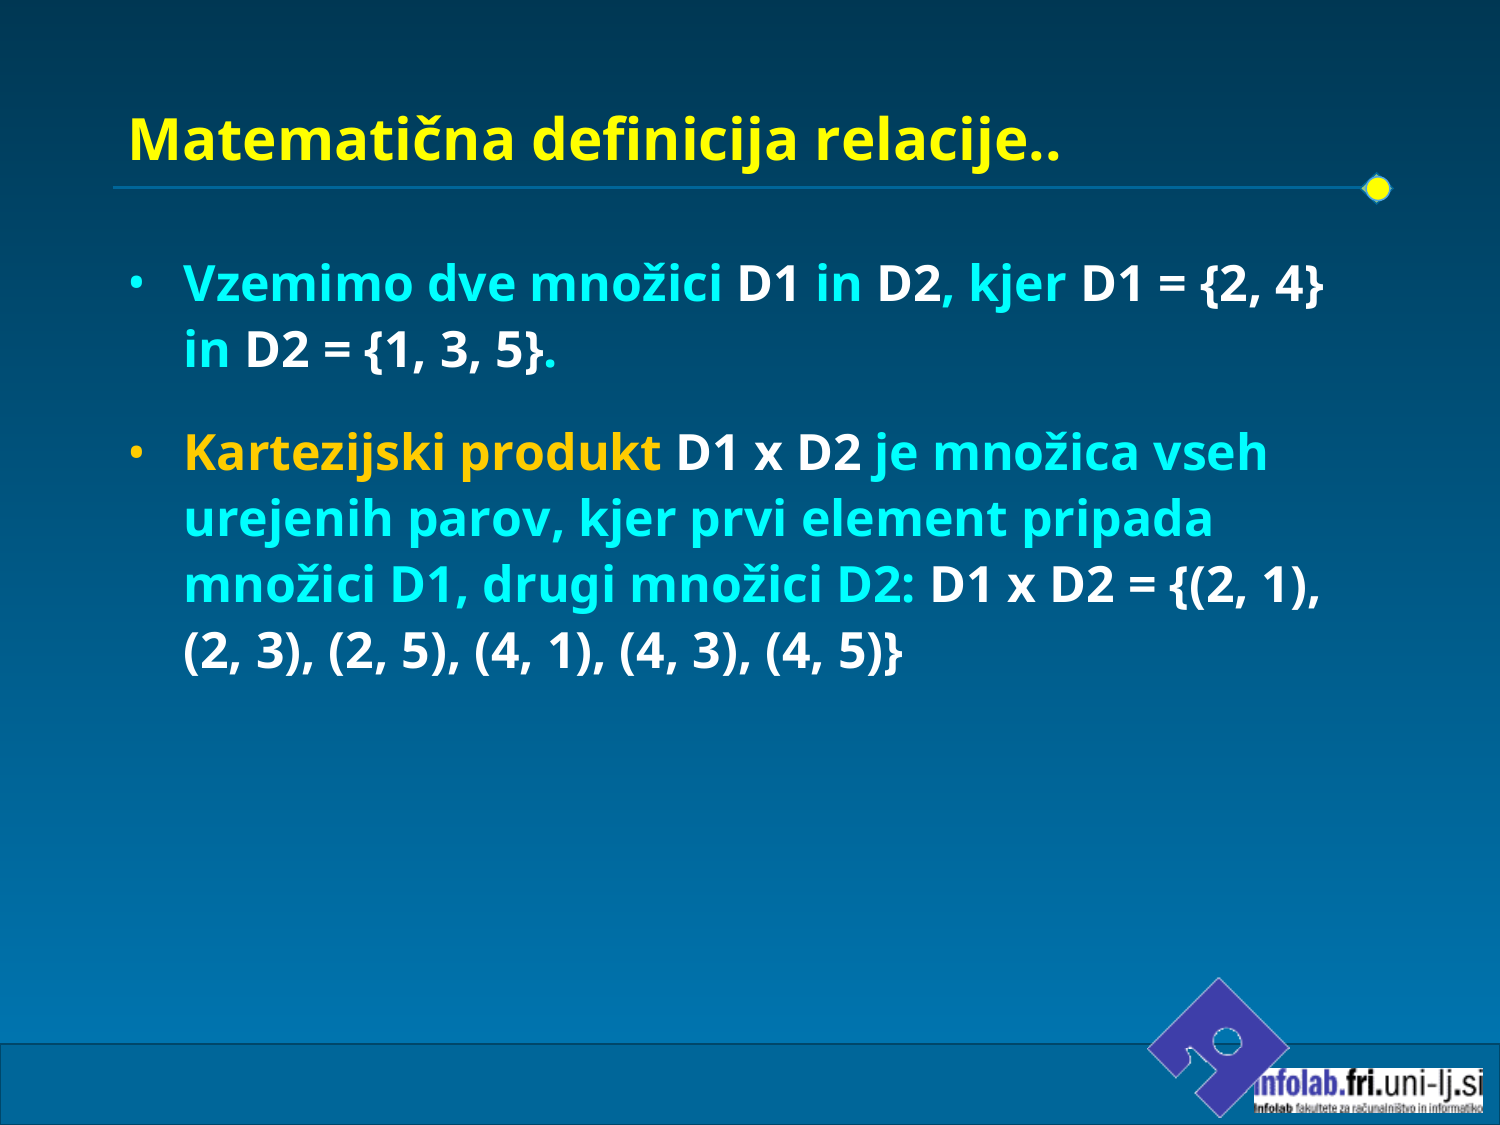

# Matematična definicija relacije..
Vzemimo dve množici D1 in D2, kjer D1 = {2, 4} in D2 = {1, 3, 5}.
Kartezijski produkt D1 x D2 je množica vseh urejenih parov, kjer prvi element pripada množici D1, drugi množici D2: D1 x D2 = {(2, 1), (2, 3), (2, 5), (4, 1), (4, 3), (4, 5)}